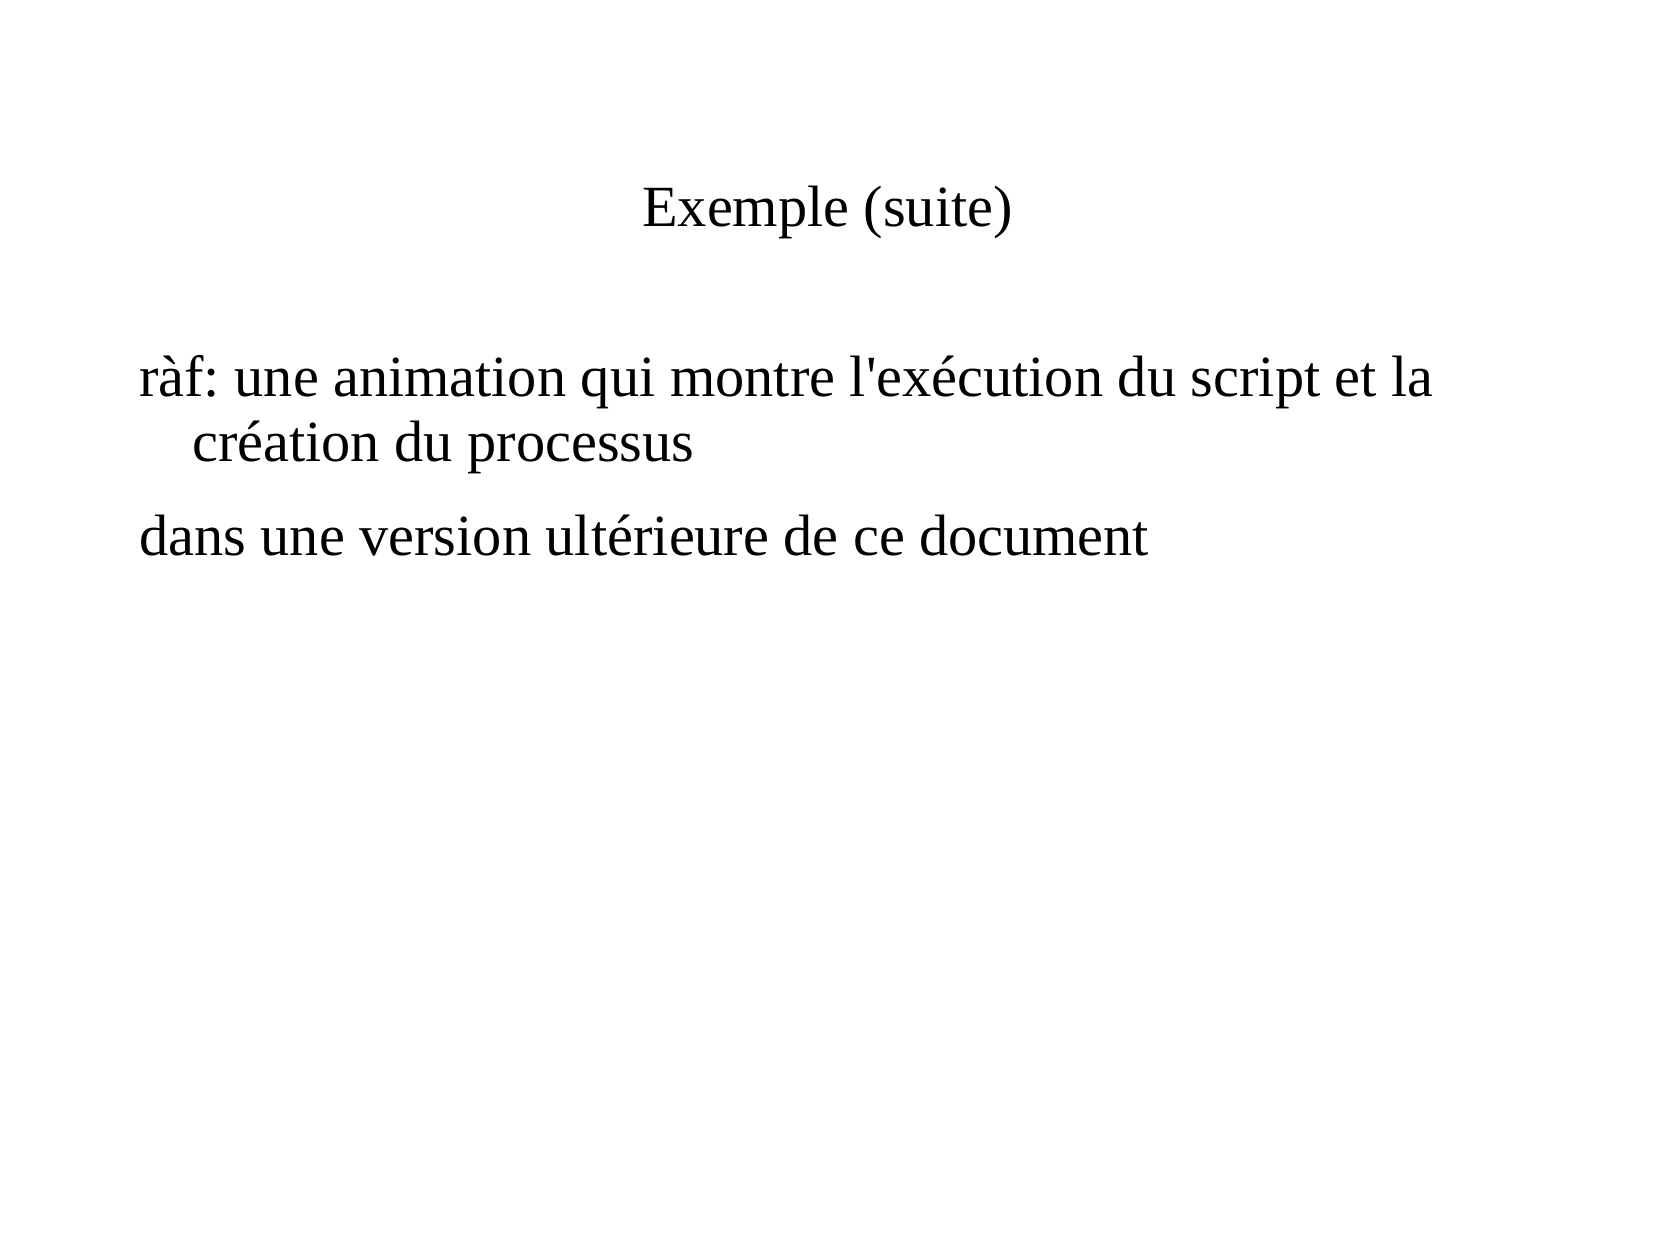

# Exemple (suite)
ràf: une animation qui montre l'exécution du script et la création du processus
dans une version ultérieure de ce document